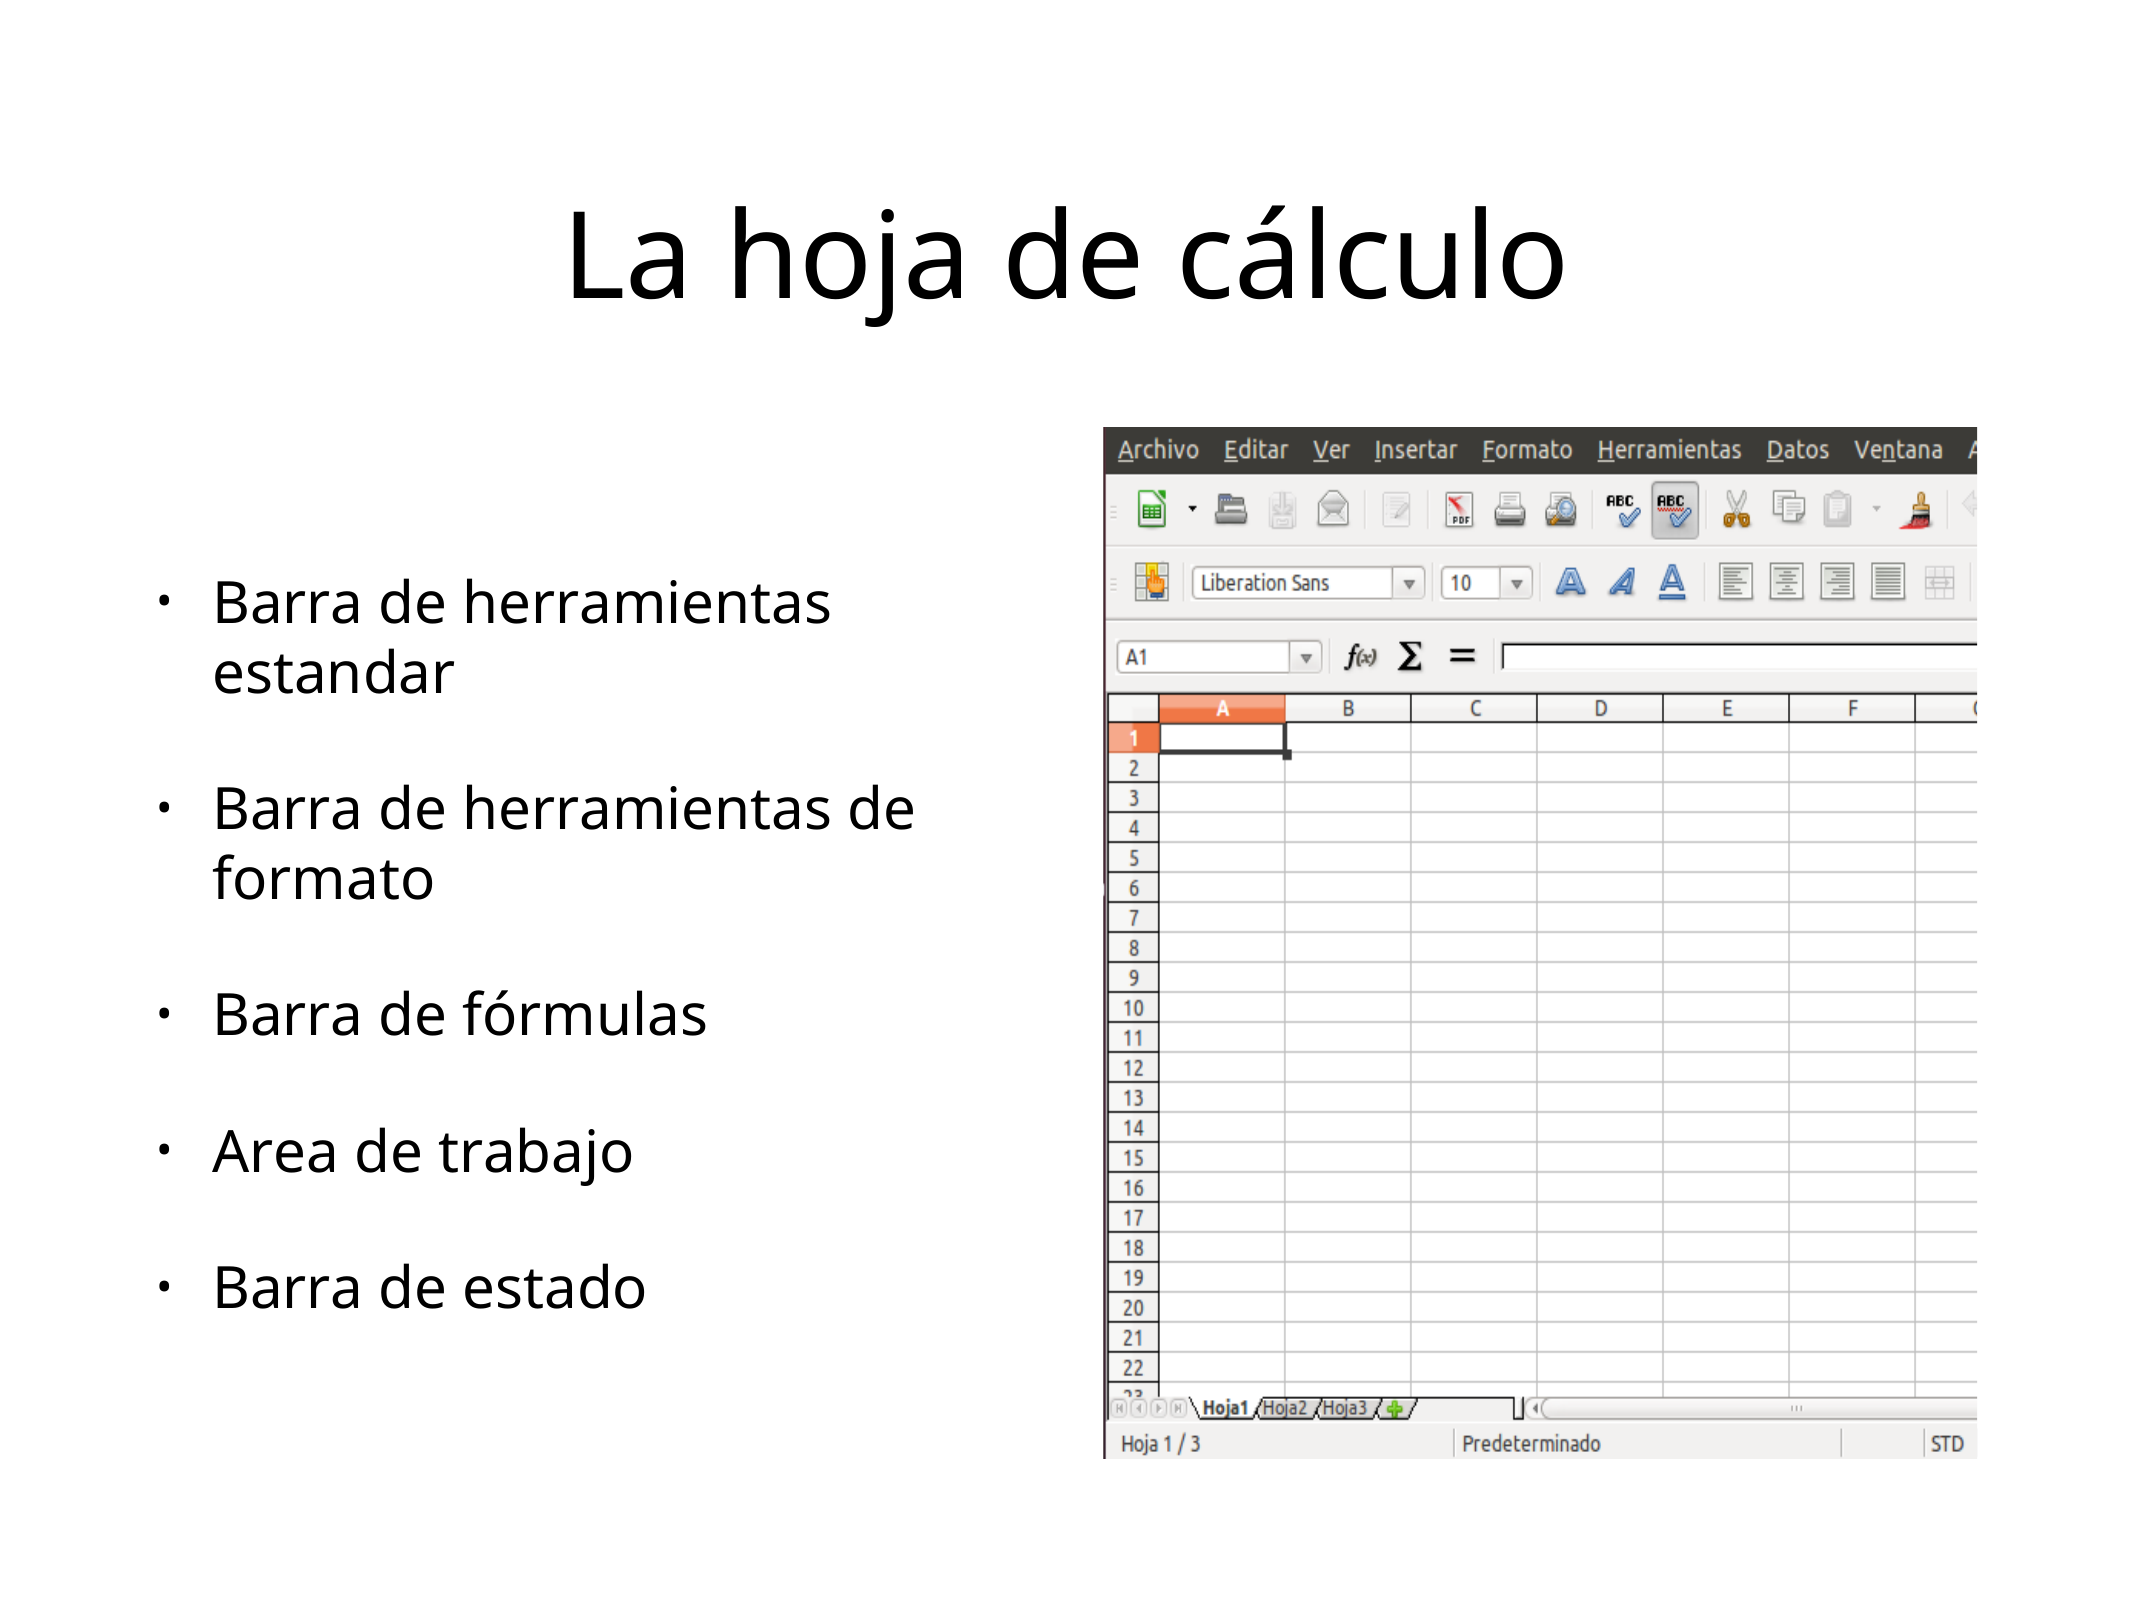

# La hoja de cálculo
Barra de herramientas estandar
Barra de herramientas de formato
Barra de fórmulas
Area de trabajo
Barra de estado